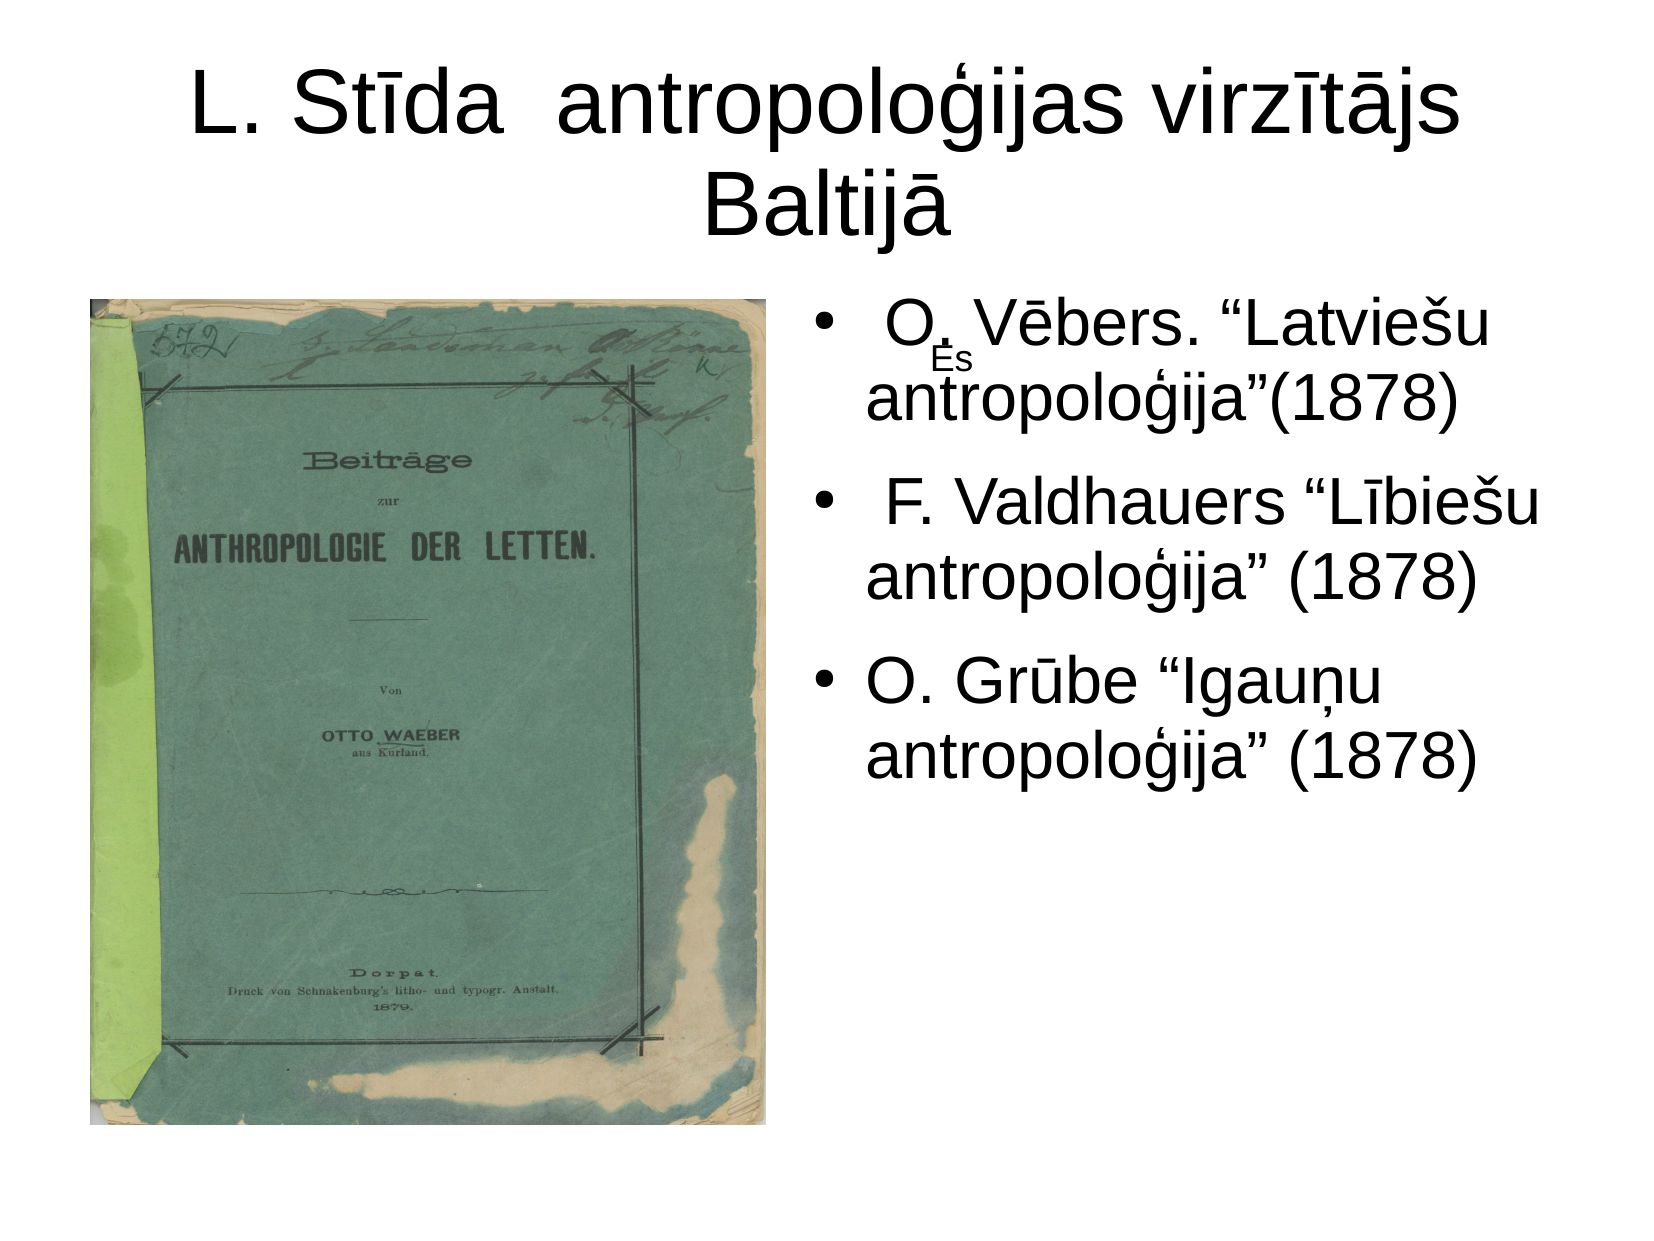

# L. Stīda antropoloģijas virzītājs Baltijā
 O. Vēbers. “Latviešu antropoloģija”(1878)
 F. Valdhauers “Lībiešu antropoloģija” (1878)
O. Grūbe “Igauņu antropoloģija” (1878)
Es